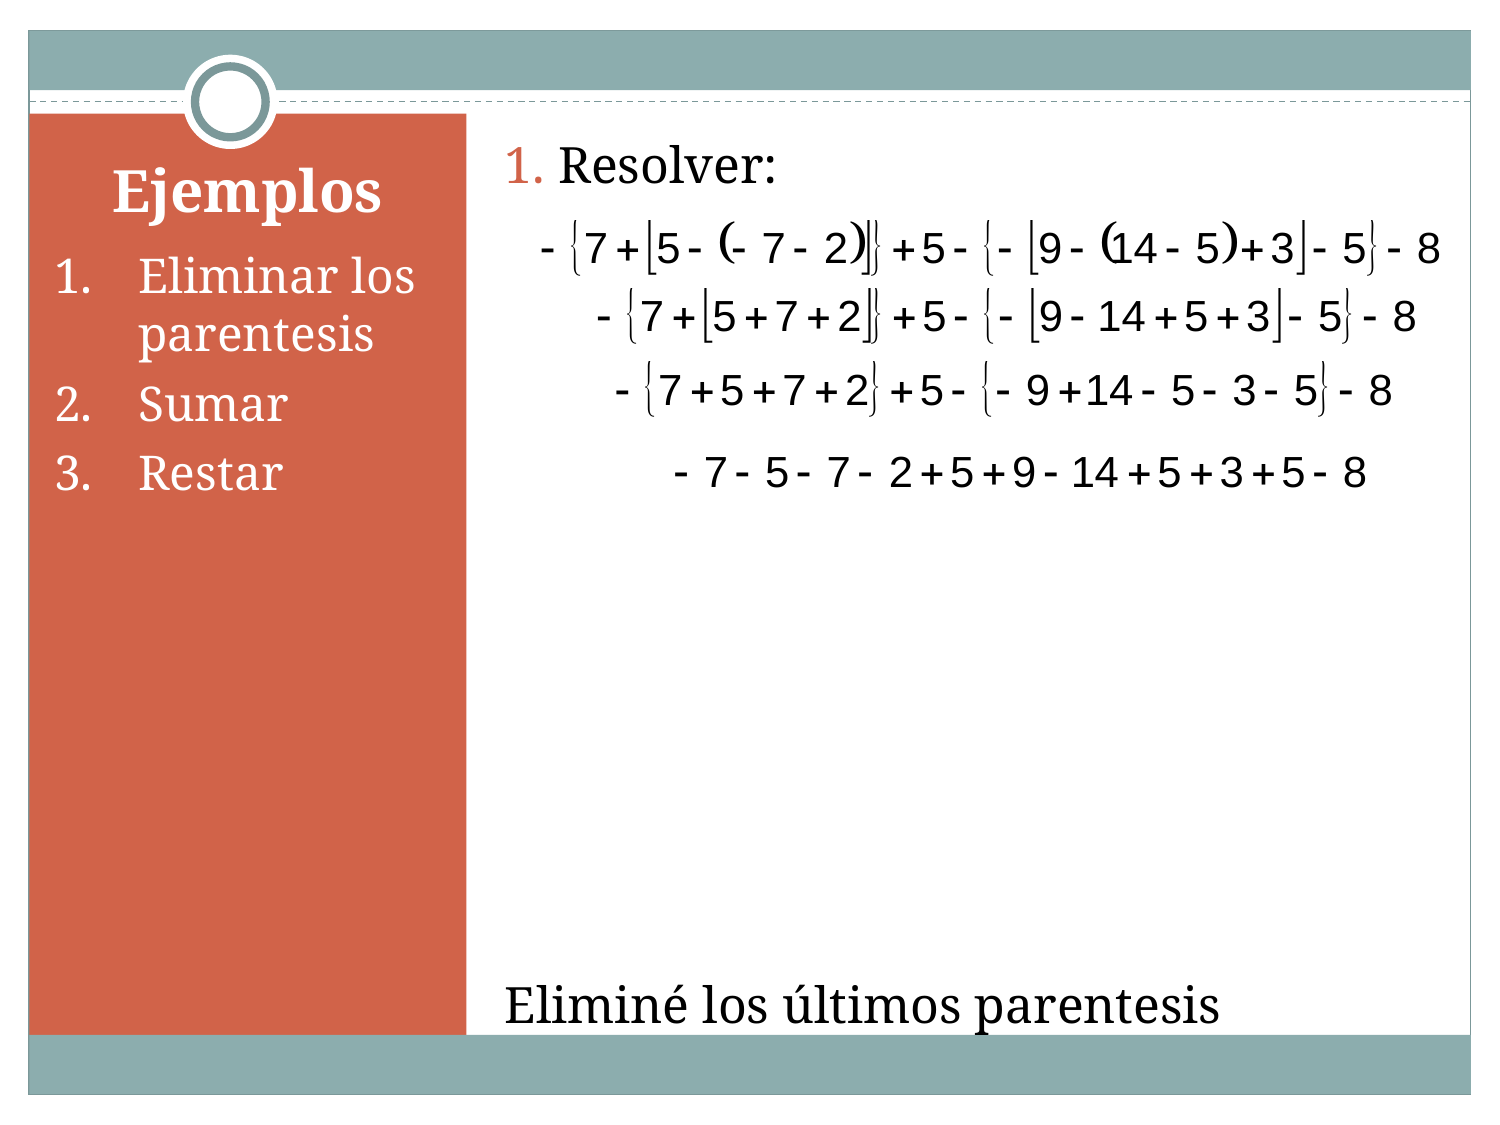

1. Resolver:
Eliminé los últimos parentesis
# Eliminar los parentesis
Sumar
Restar